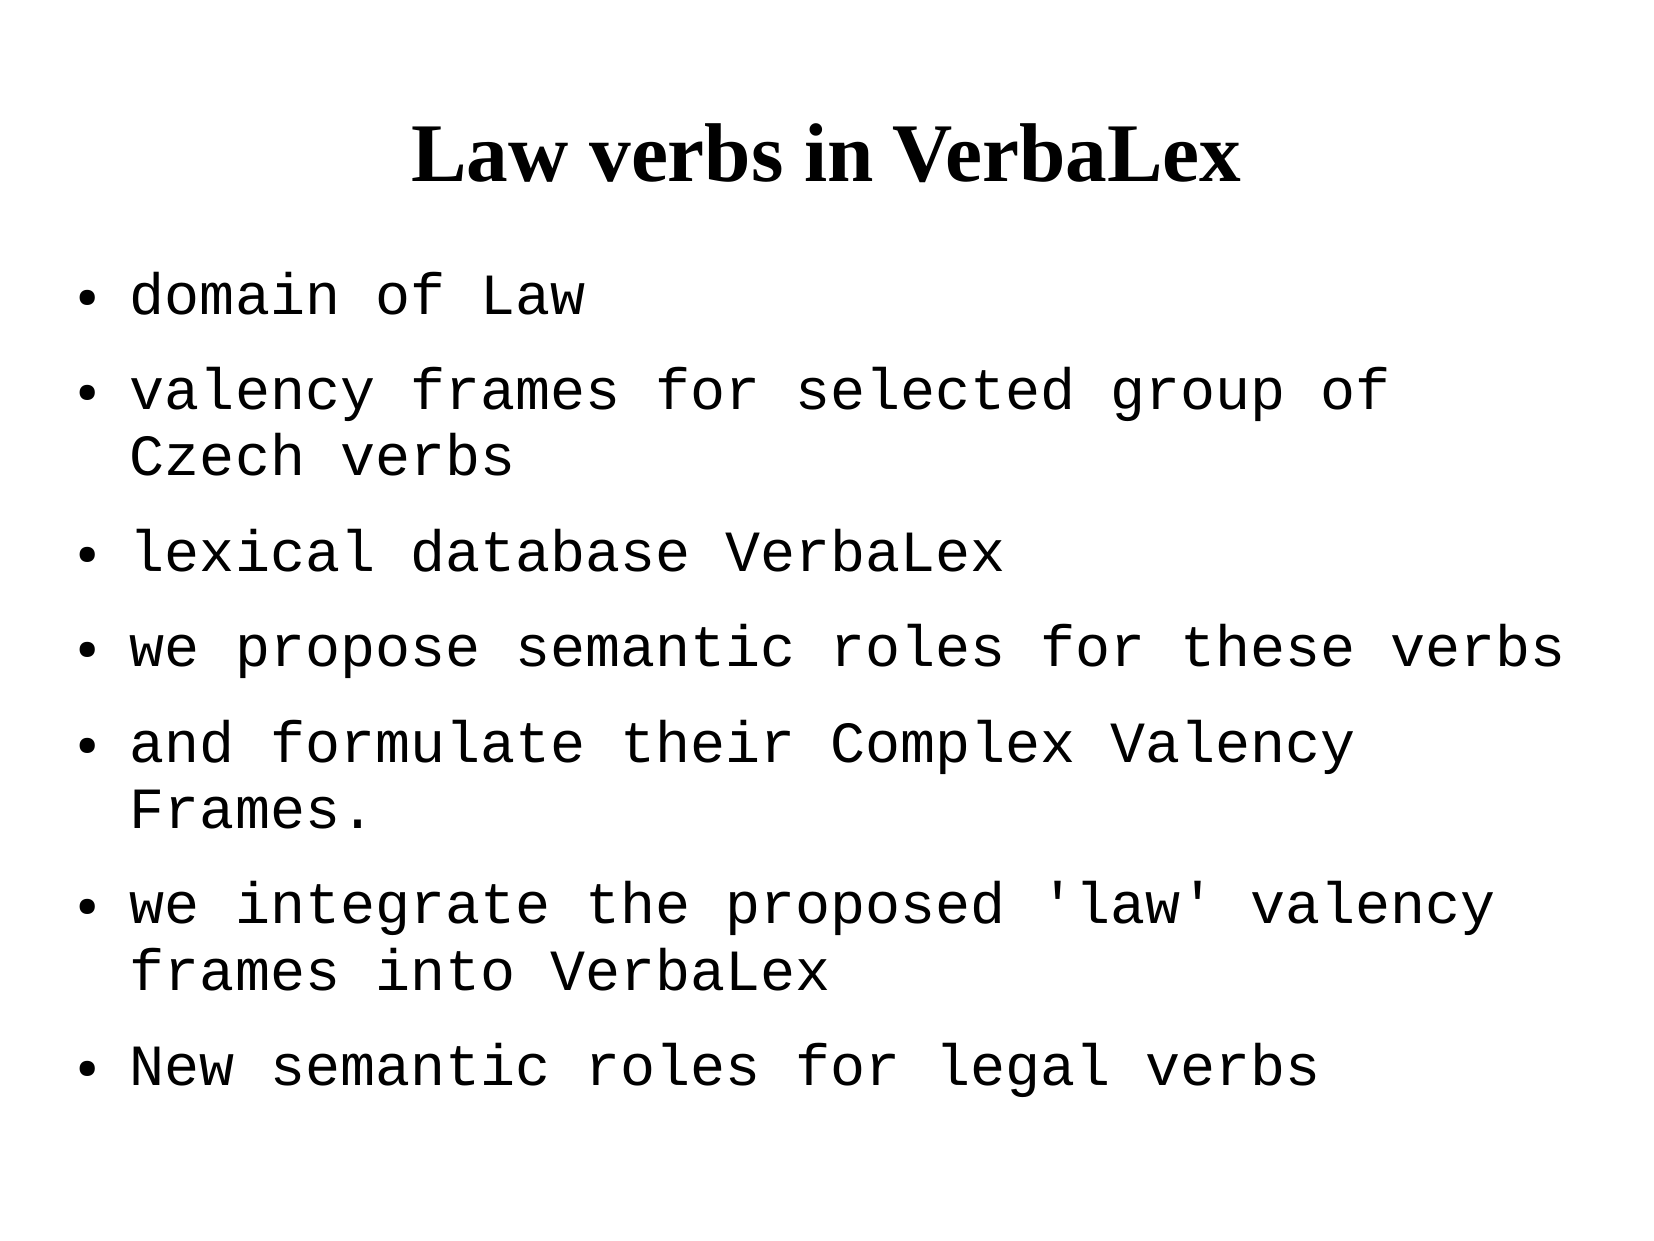

# Law verbs in VerbaLex
domain of Law
valency frames for selected group of Czech verbs
lexical database VerbaLex
we propose semantic roles for these verbs
and formulate their Complex Valency Frames.
we integrate the proposed 'law' valency frames into VerbaLex
New semantic roles for legal verbs